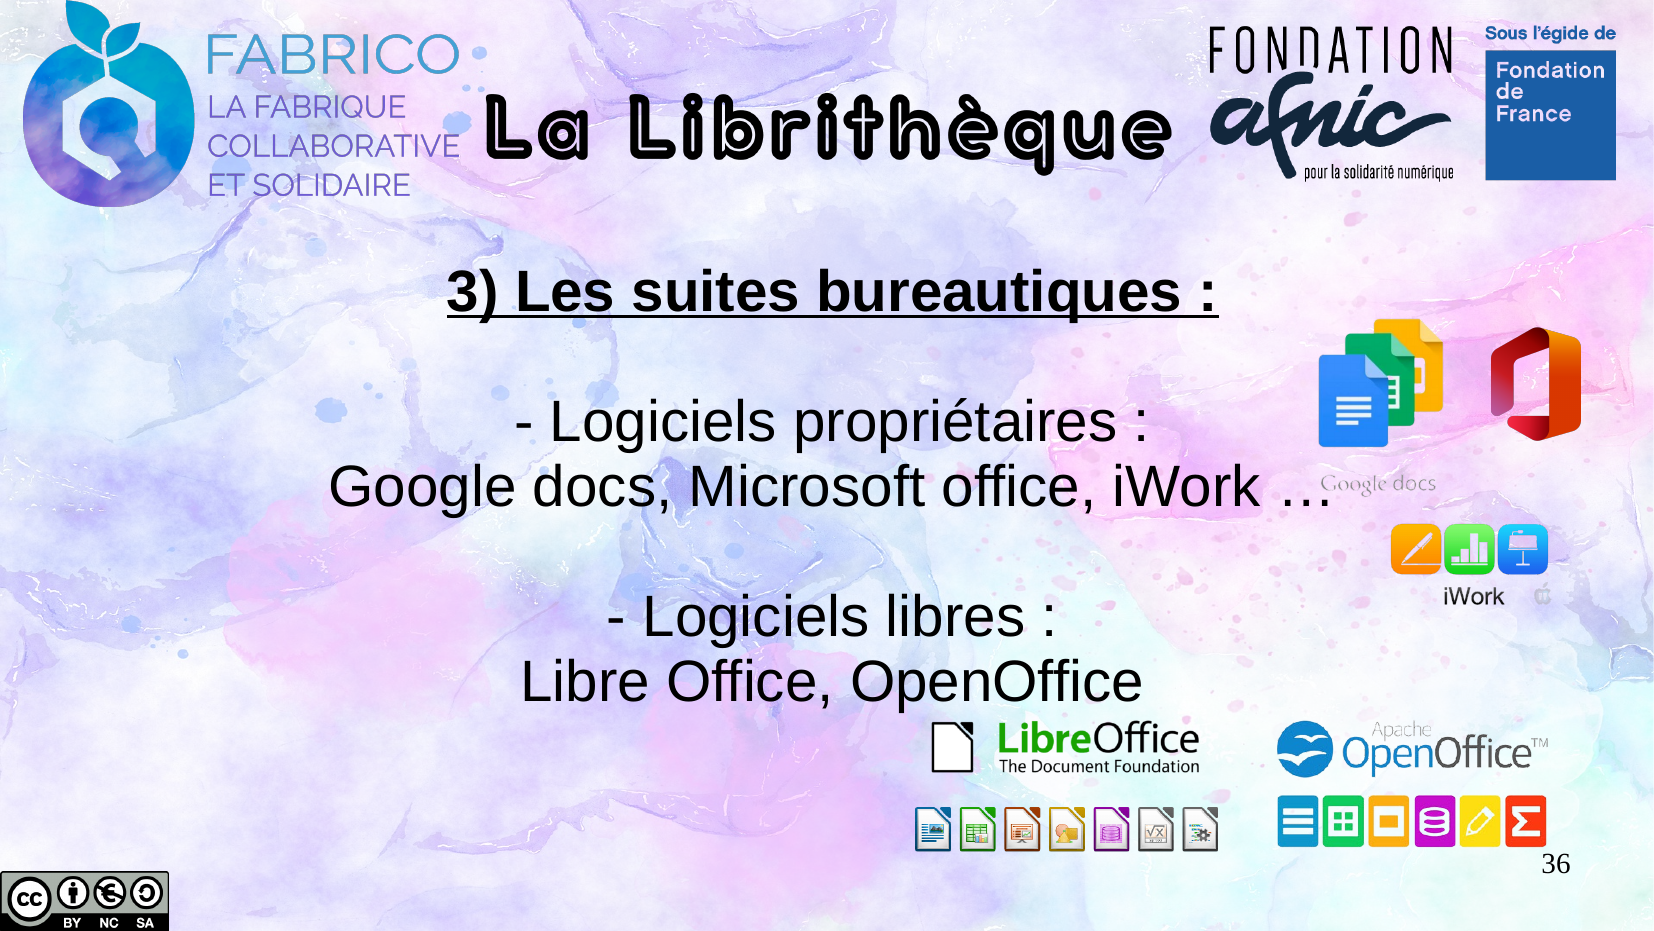

# 3) Les suites bureautiques :
- Logiciels propriétaires :
Google docs, Microsoft office, iWork …
- Logiciels libres :
Libre Office, OpenOffice
36